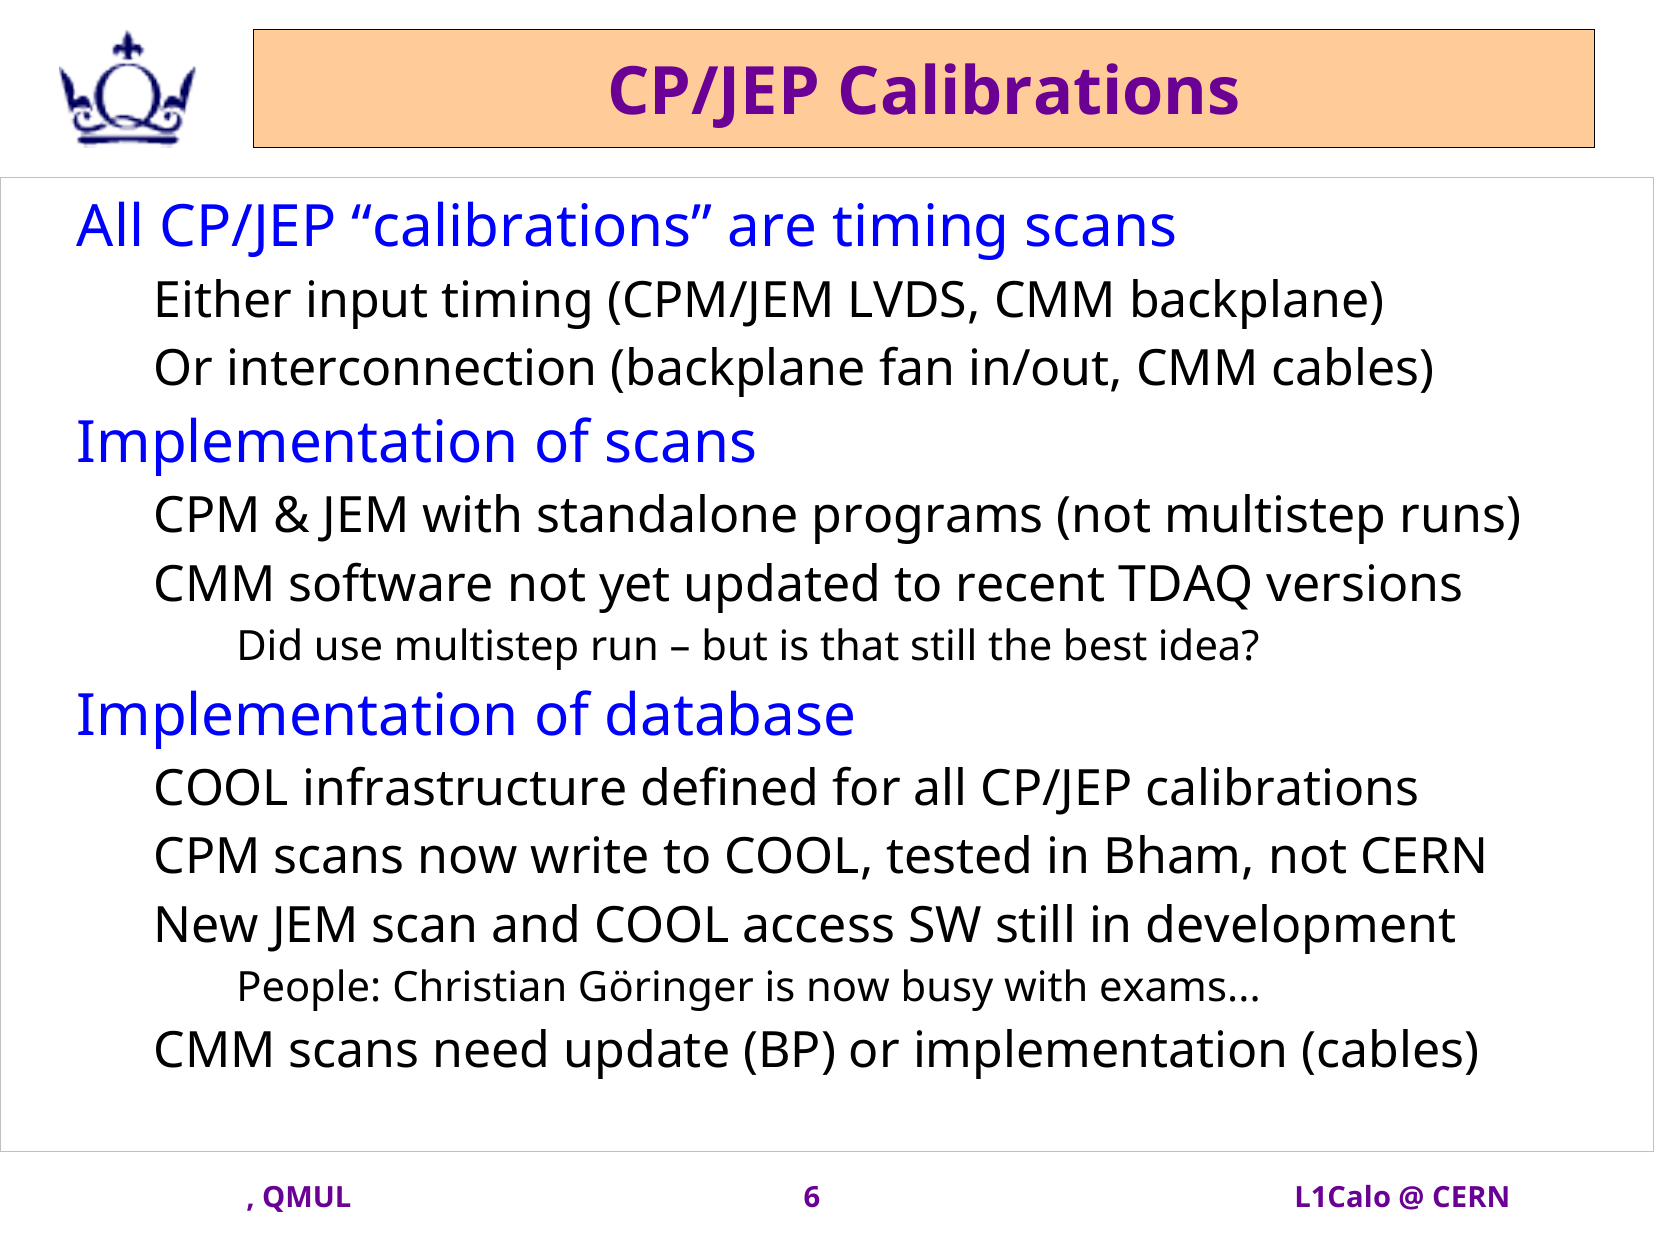

# CP/JEP Calibrations
All CP/JEP “calibrations” are timing scans
Either input timing (CPM/JEM LVDS, CMM backplane)
Or interconnection (backplane fan in/out, CMM cables)
Implementation of scans
CPM & JEM with standalone programs (not multistep runs)
CMM software not yet updated to recent TDAQ versions
Did use multistep run – but is that still the best idea?
Implementation of database
COOL infrastructure defined for all CP/JEP calibrations
CPM scans now write to COOL, tested in Bham, not CERN
New JEM scan and COOL access SW still in development
People: Christian Göringer is now busy with exams...
CMM scans need update (BP) or implementation (cables)